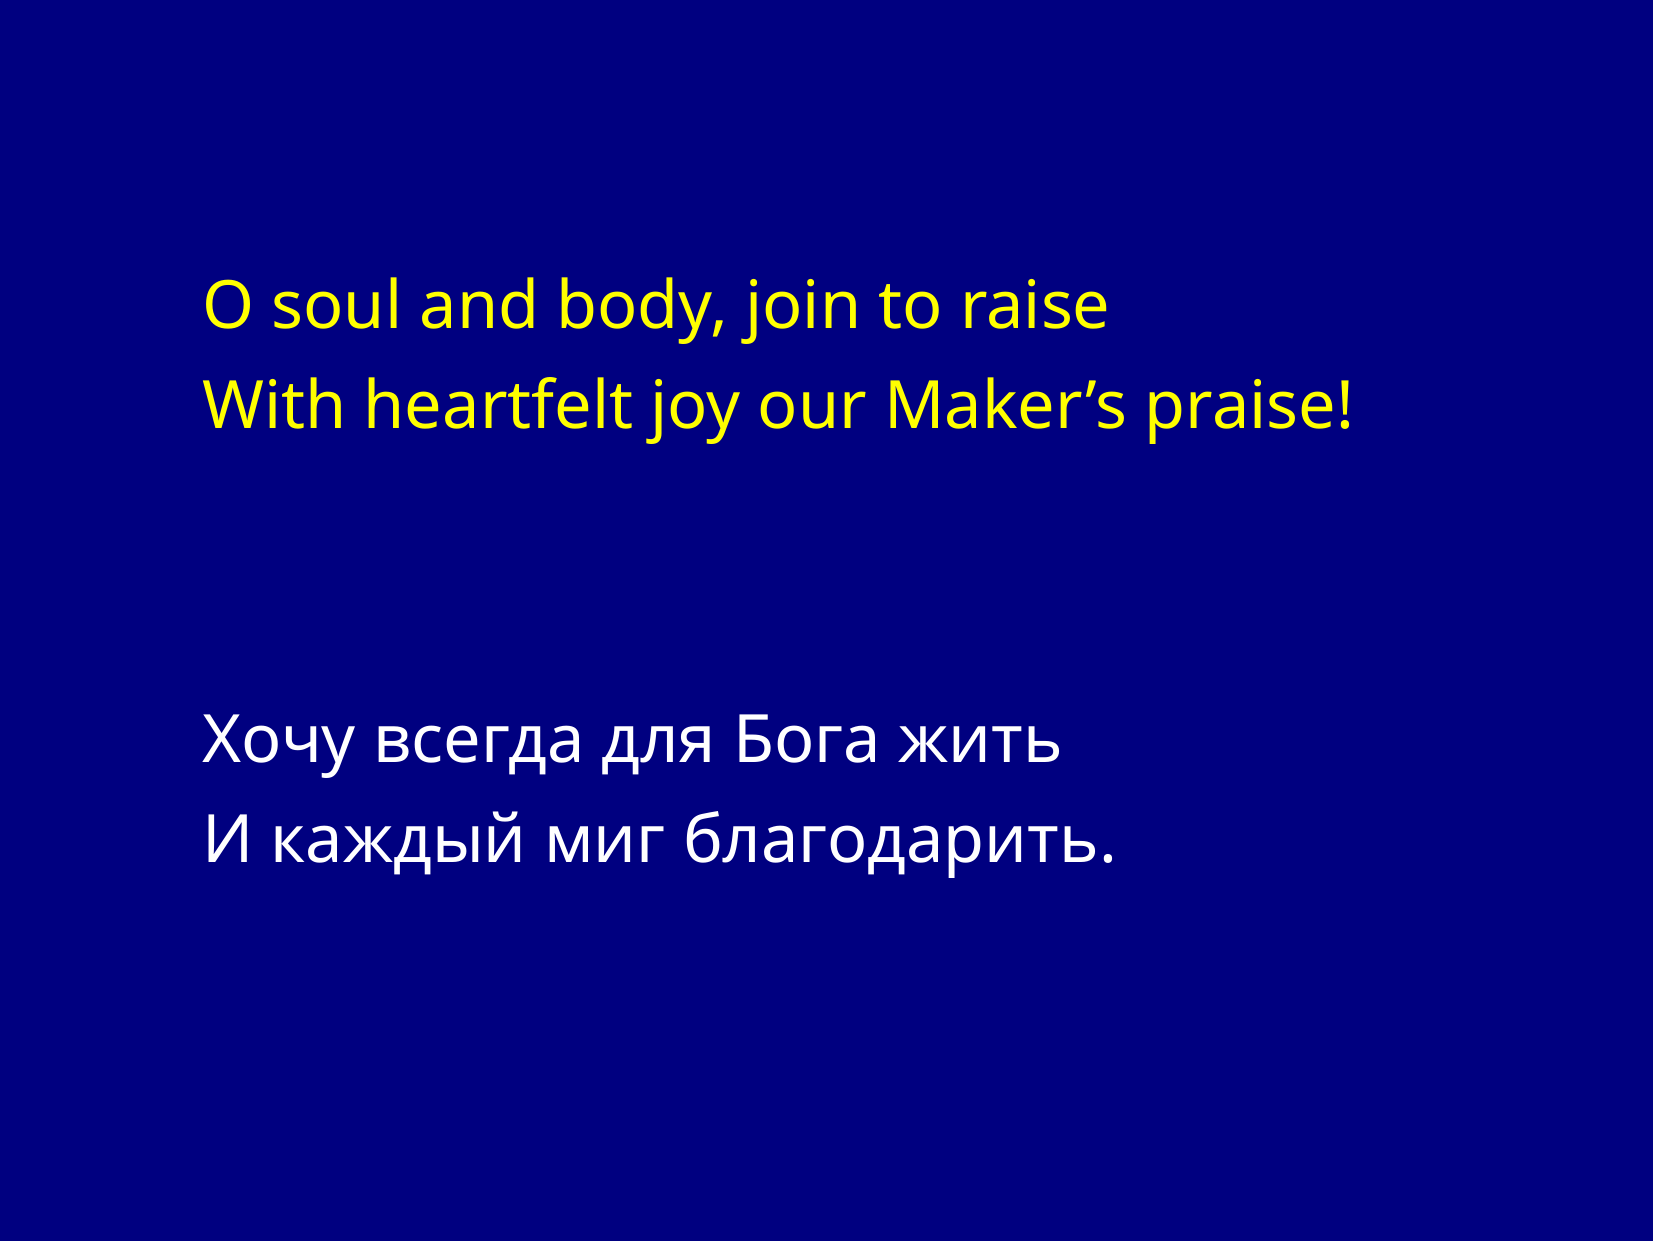

O soul and body, join to raise
	With heartfelt joy our Maker’s praise!
	Хочу всегда для Бога жить
	И каждый миг благодарить.